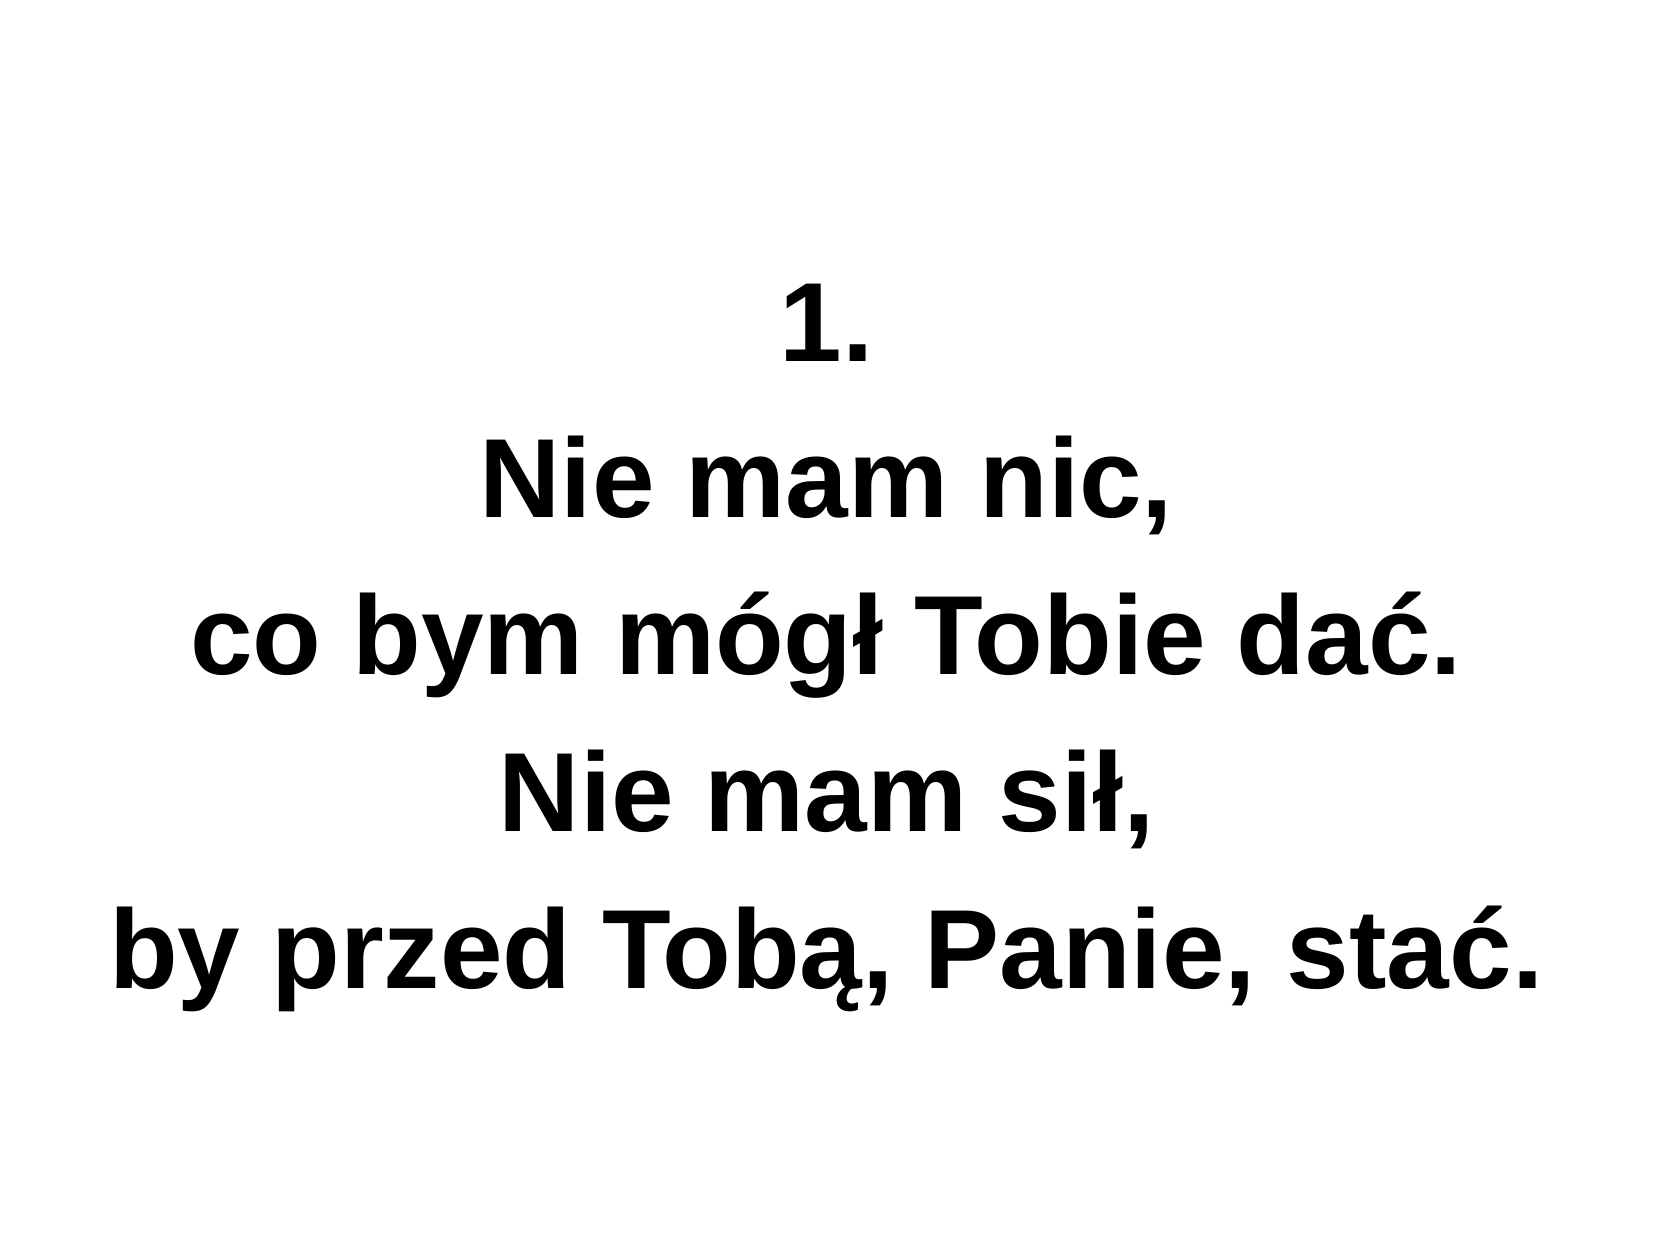

# 1.
Nie mam nic,
co bym mógł Tobie dać.
Nie mam sił,
by przed Tobą, Panie, stać.